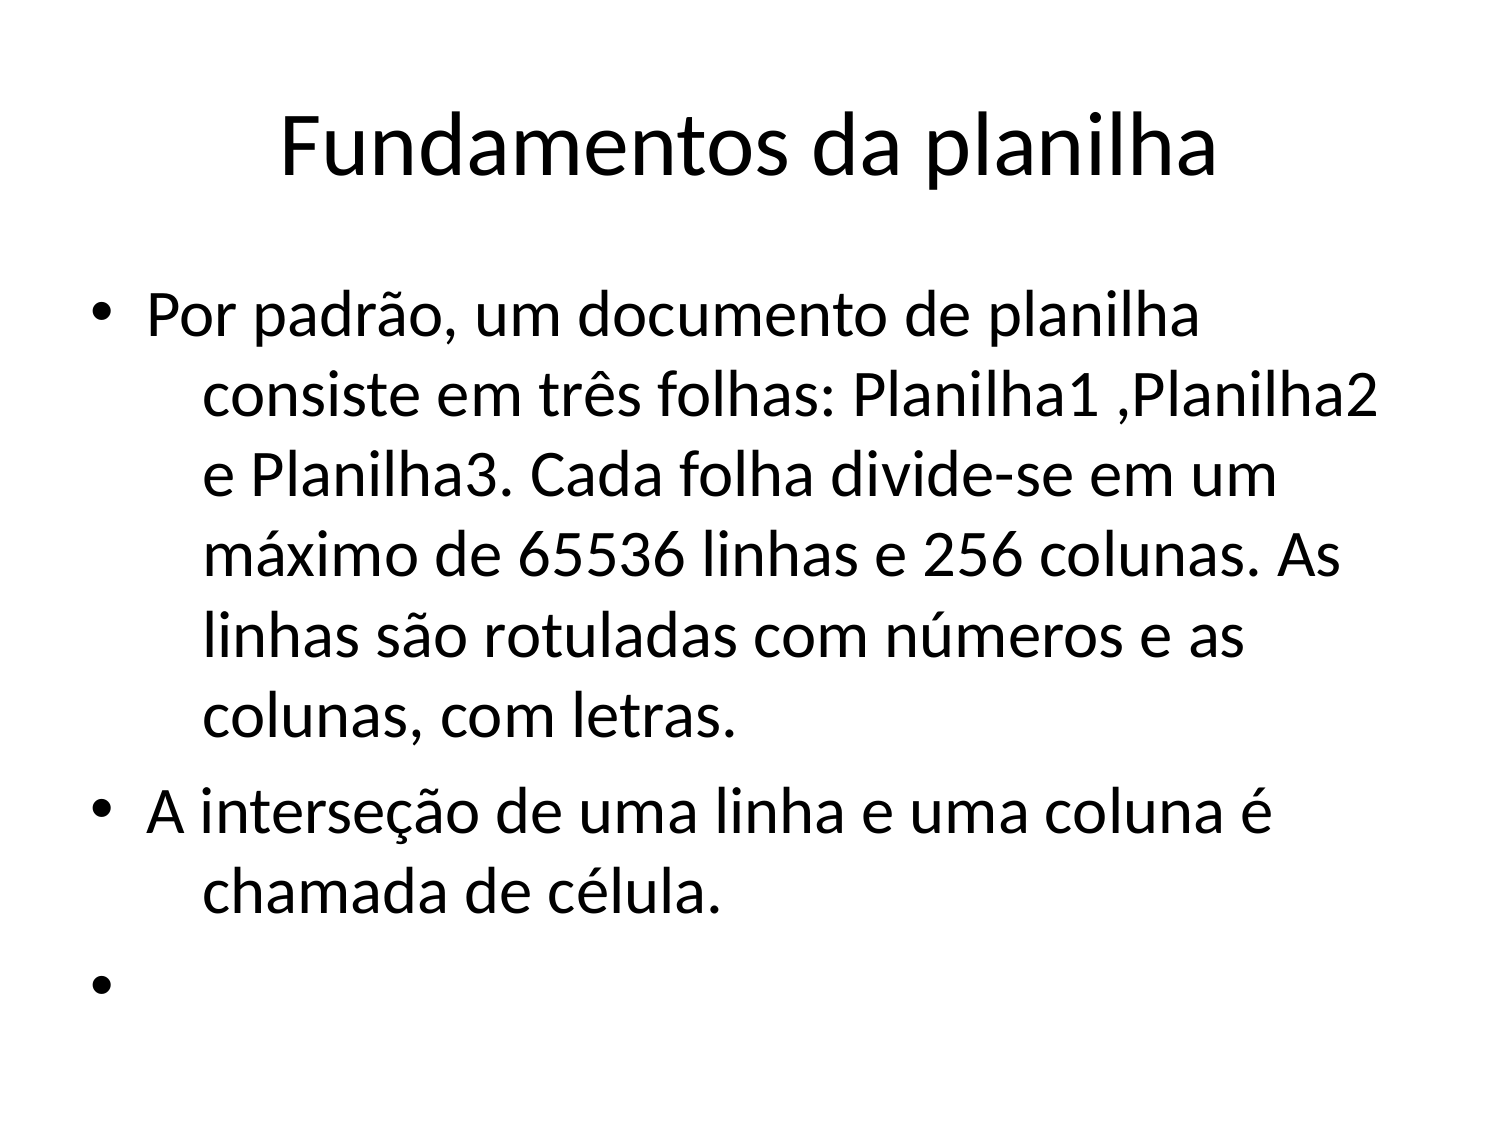

# Fundamentos da planilha
Por padrão, um documento de planilha consiste em três folhas: Planilha1 ,Planilha2 e Planilha3. Cada folha divide-se em um máximo de 65536 linhas e 256 colunas. As linhas são rotuladas com números e as colunas, com letras.
A interseção de uma linha e uma coluna é chamada de célula.